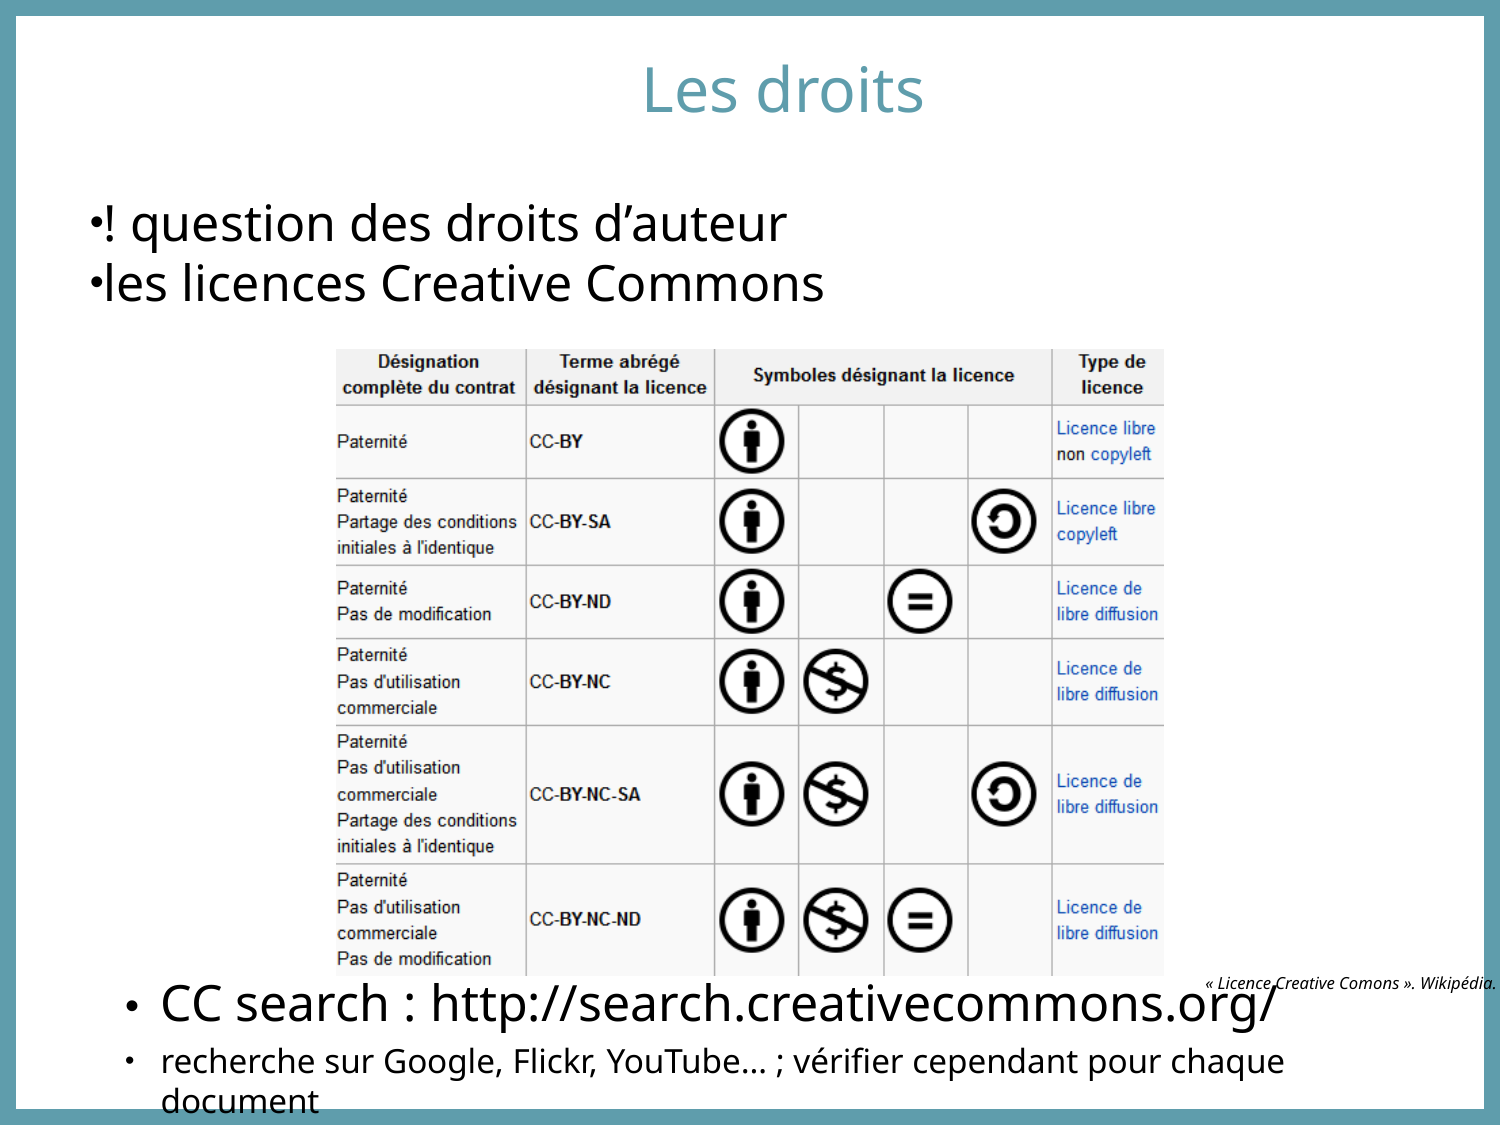

Les droits
! question des droits d’auteur
les licences Creative Commons
CC search : http://search.creativecommons.org/
recherche sur Google, Flickr, YouTube… ; vérifier cependant pour chaque document
« Licence Creative Comons ». Wikipédia. 18/03/2012